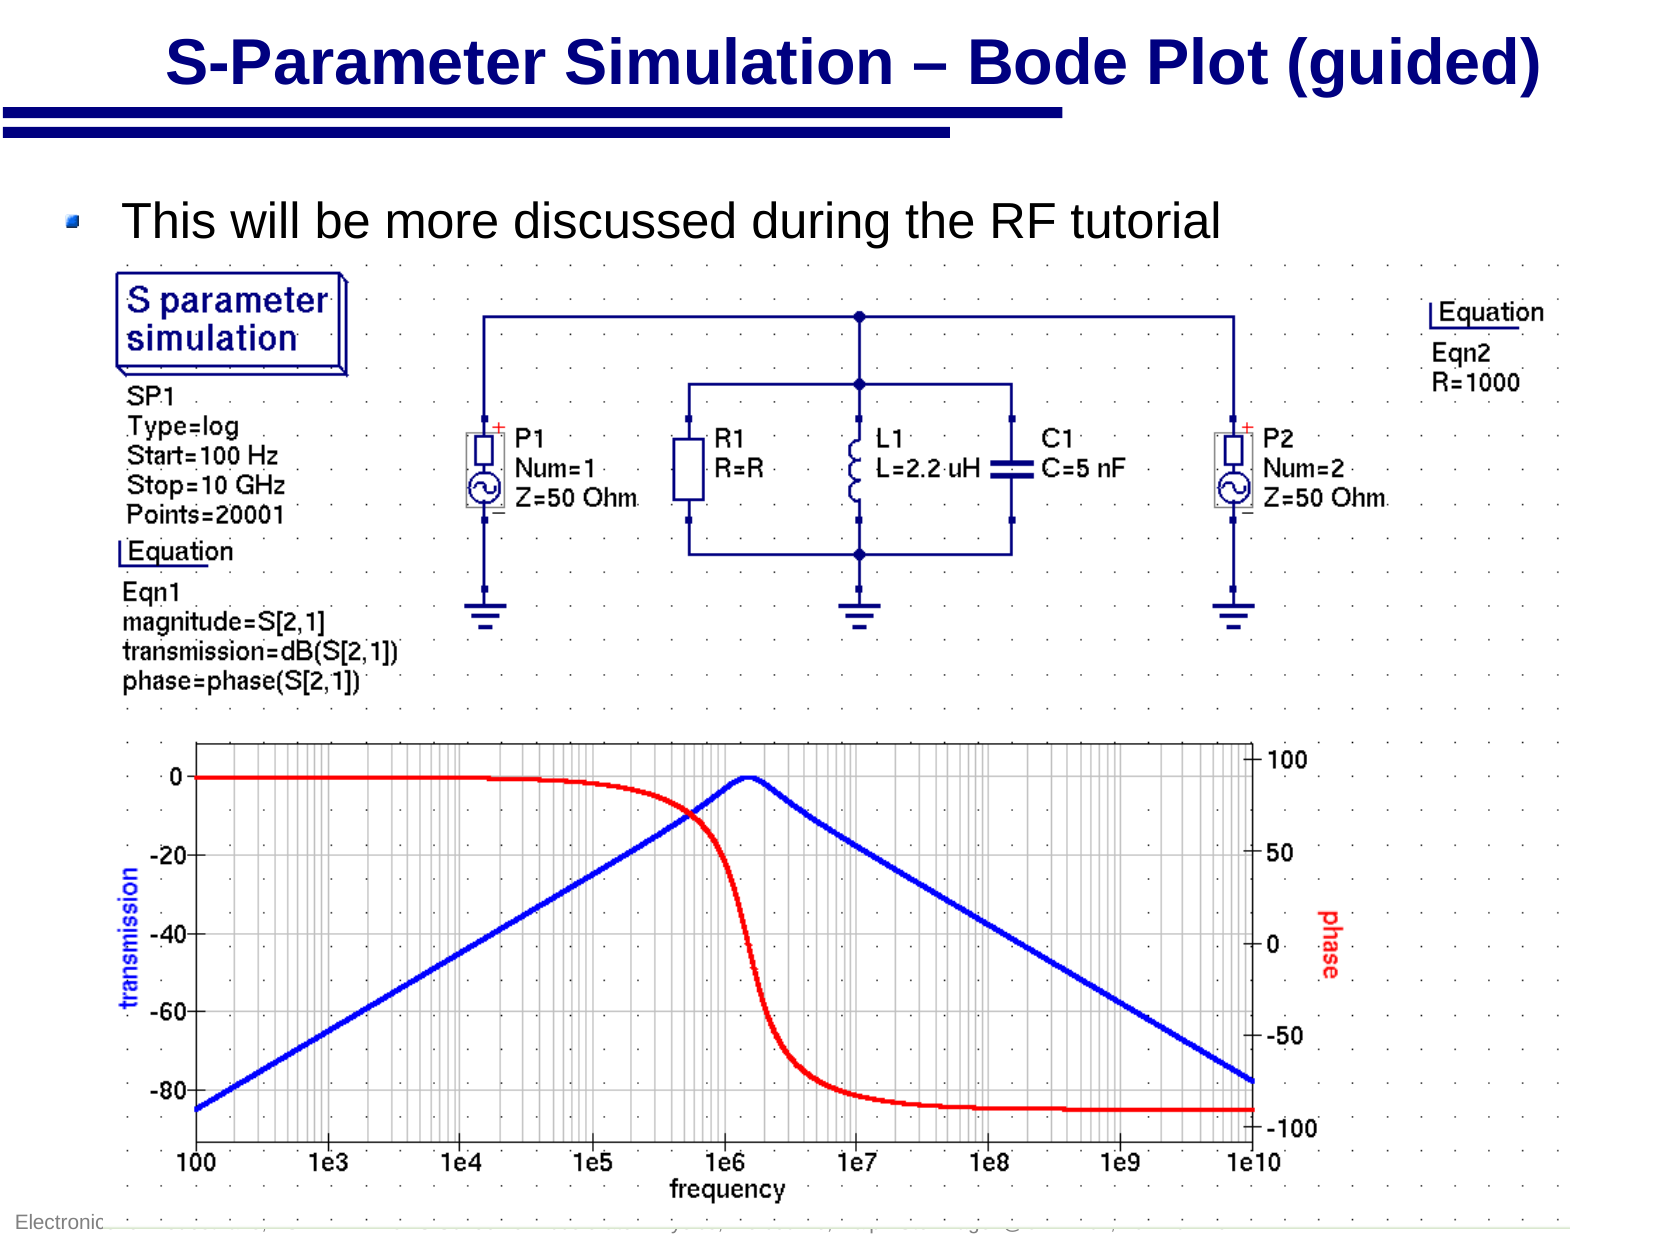

# S-Parameter Simulation – Bode Plot (guided)
This will be more discussed during the RF tutorial